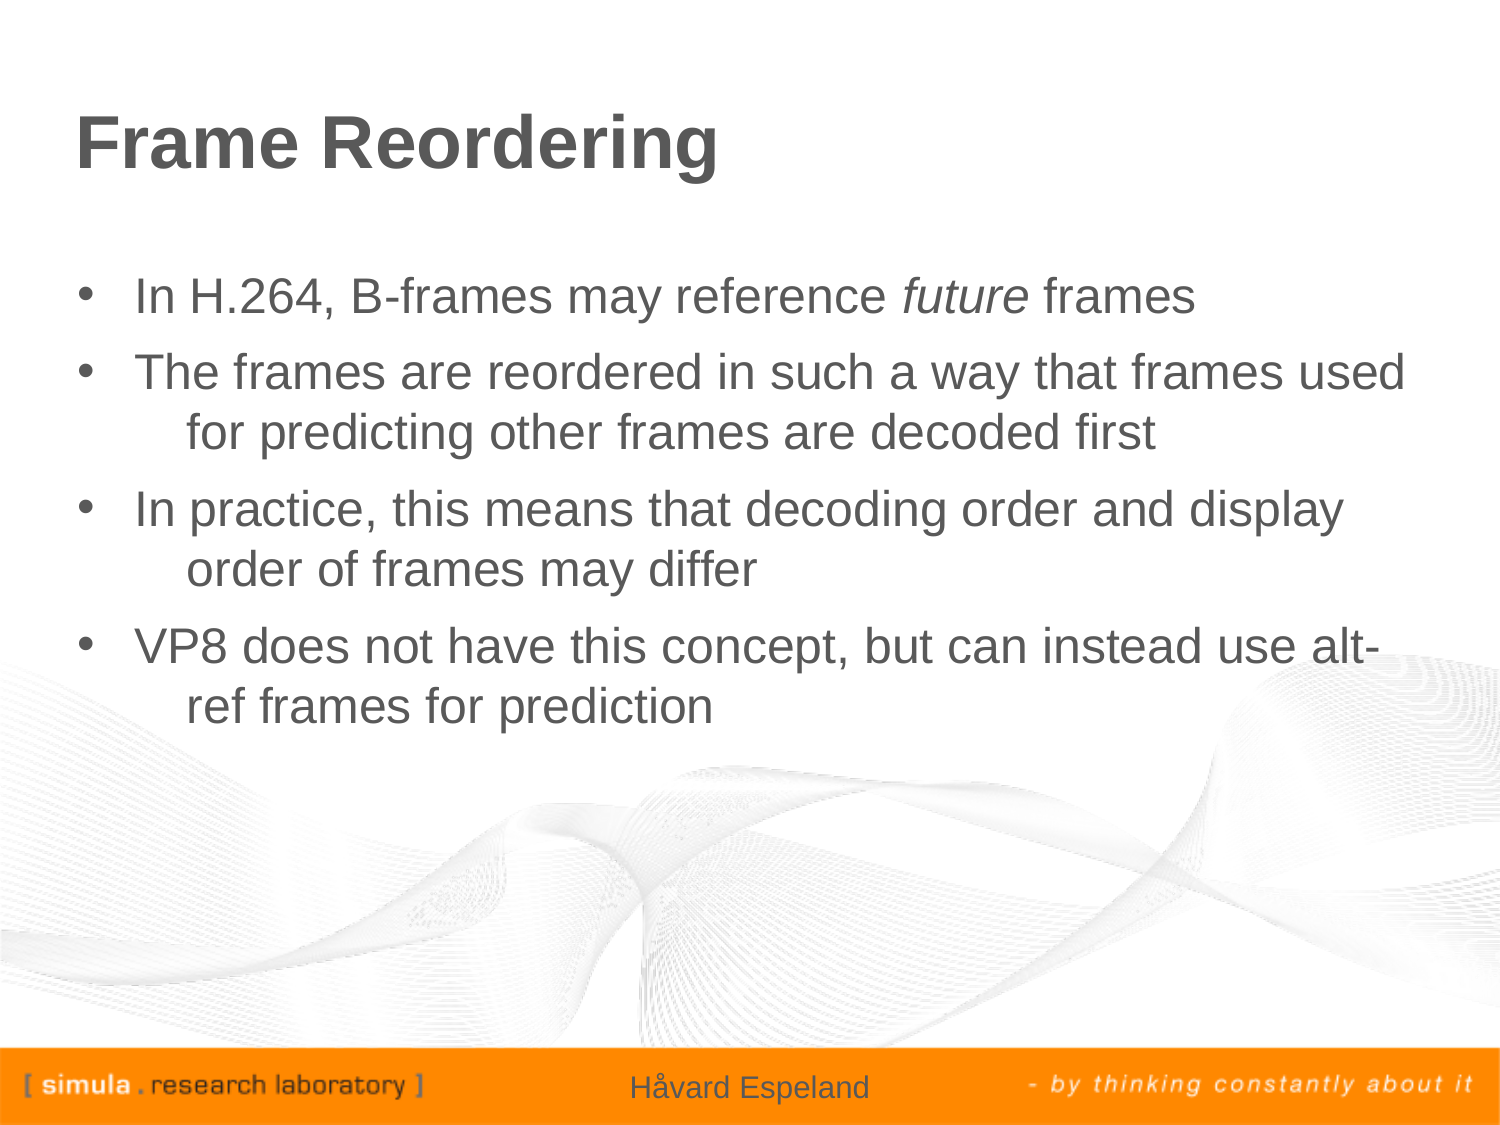

# Frame Reordering
In H.264, B-frames may reference future frames
The frames are reordered in such a way that frames used for predicting other frames are decoded first
In practice, this means that decoding order and display order of frames may differ
VP8 does not have this concept, but can instead use alt-ref frames for prediction